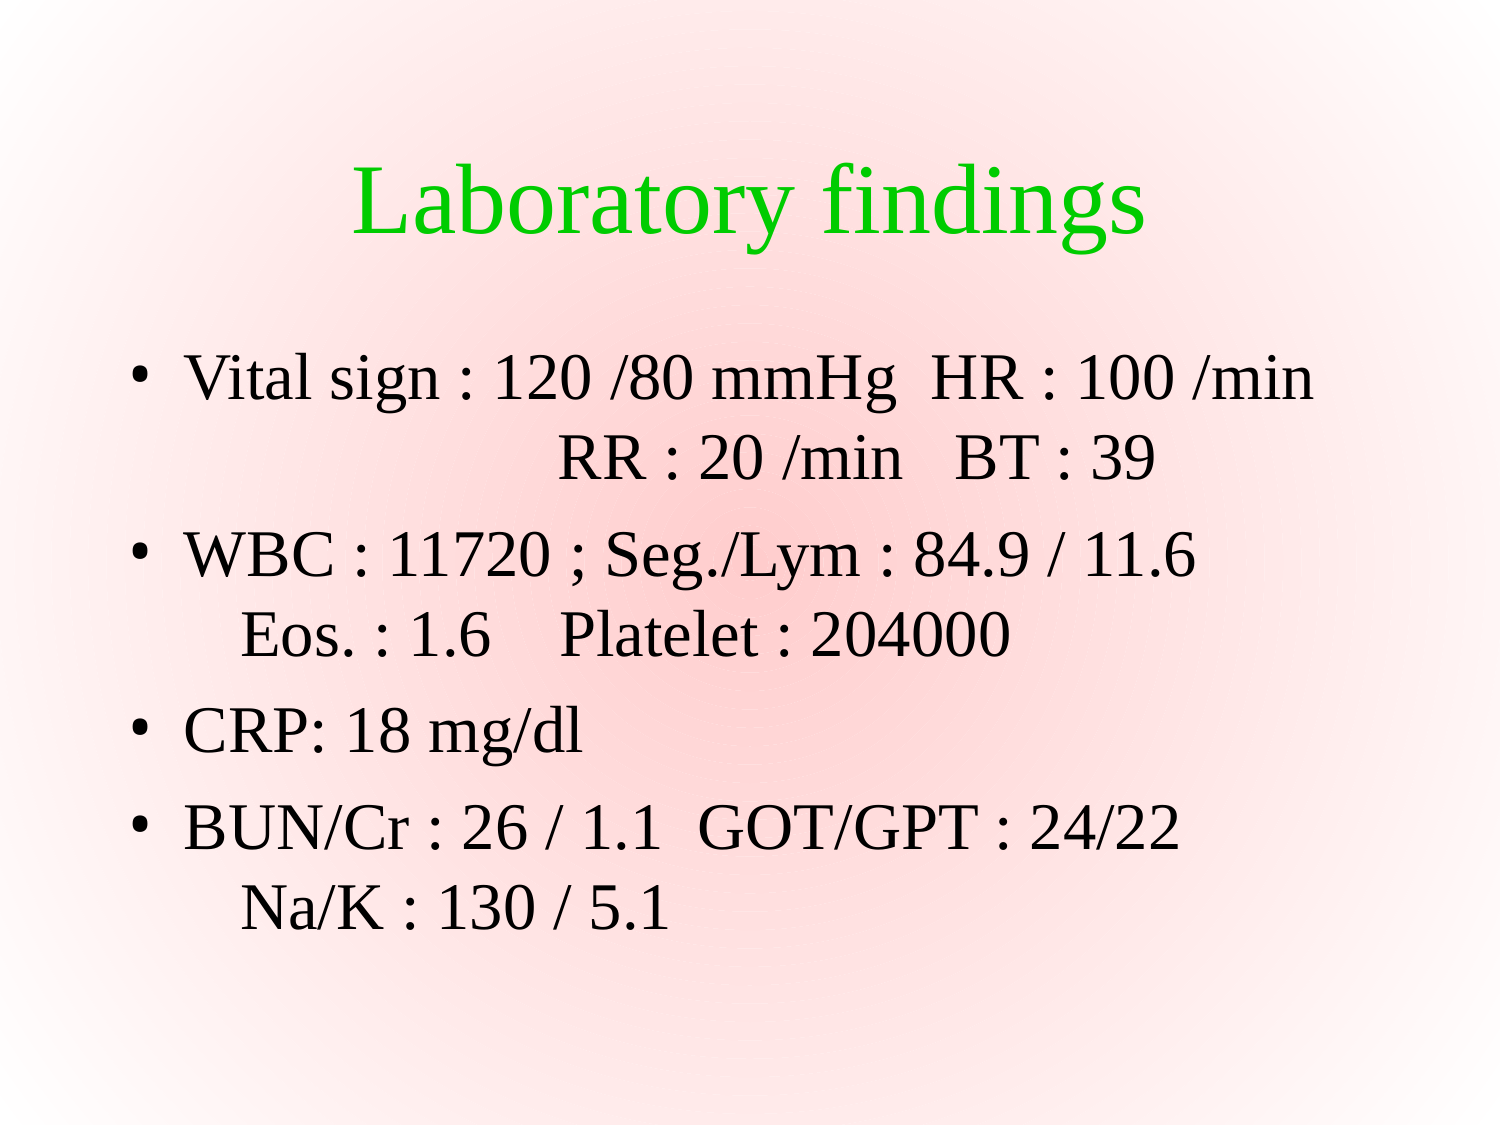

# Laboratory findings
Vital sign : 120 /80 mmHg HR : 100 /min
 RR : 20 /min BT : 39
WBC : 11720 ; Seg./Lym : 84.9 / 11.6
Eos. : 1.6 Platelet : 204000
CRP: 18 mg/dl
BUN/Cr : 26 / 1.1 GOT/GPT : 24/22
Na/K : 130 / 5.1